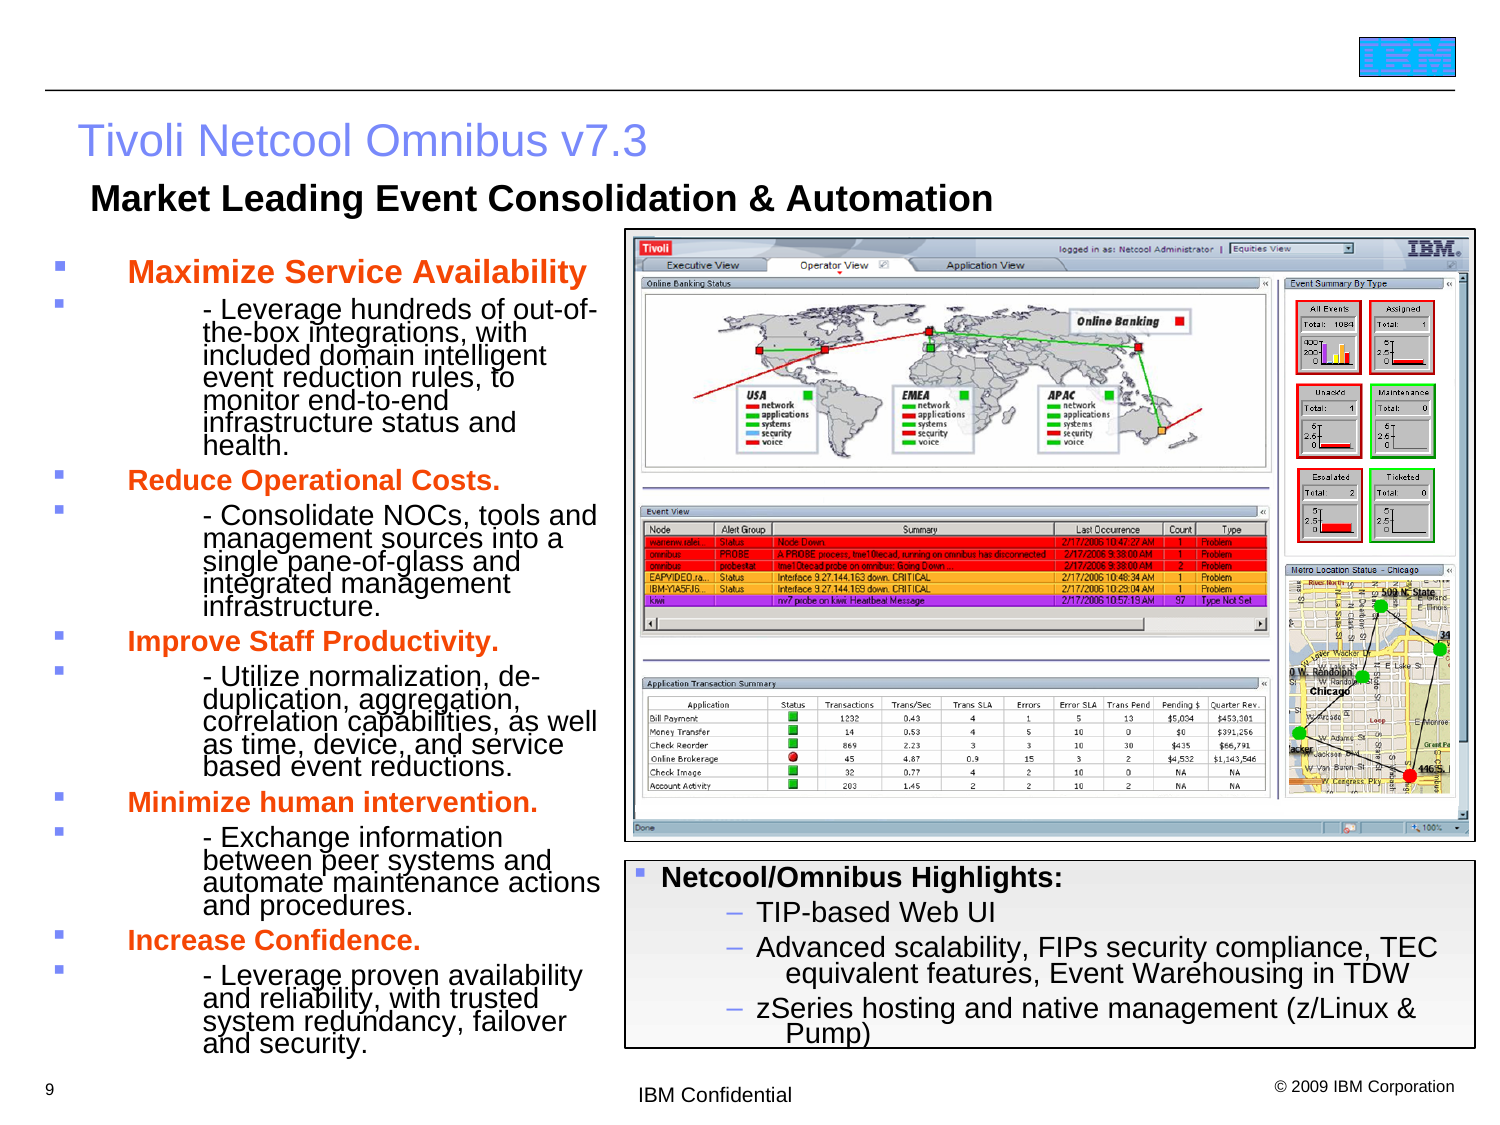

# Tivoli Netcool Omnibus v7.3
Market Leading Event Consolidation & Automation
Maximize Service Availability
	- Leverage hundreds of out-of-the-box integrations, with included domain intelligent event reduction rules, to monitor end-to-end infrastructure status and health.
Reduce Operational Costs.
	- Consolidate NOCs, tools and management sources into a single pane-of-glass and integrated management infrastructure.
Improve Staff Productivity.
	- Utilize normalization, de-duplication, aggregation, correlation capabilities, as well as time, device, and service based event reductions.
Minimize human intervention.
	- Exchange information between peer systems and automate maintenance actions and procedures.
Increase Confidence.
	- Leverage proven availability and reliability, with trusted system redundancy, failover and security.
Netcool/Omnibus Highlights:
TIP-based Web UI
Advanced scalability, FIPs security compliance, TEC equivalent features, Event Warehousing in TDW
zSeries hosting and native management (z/Linux & Pump)
9